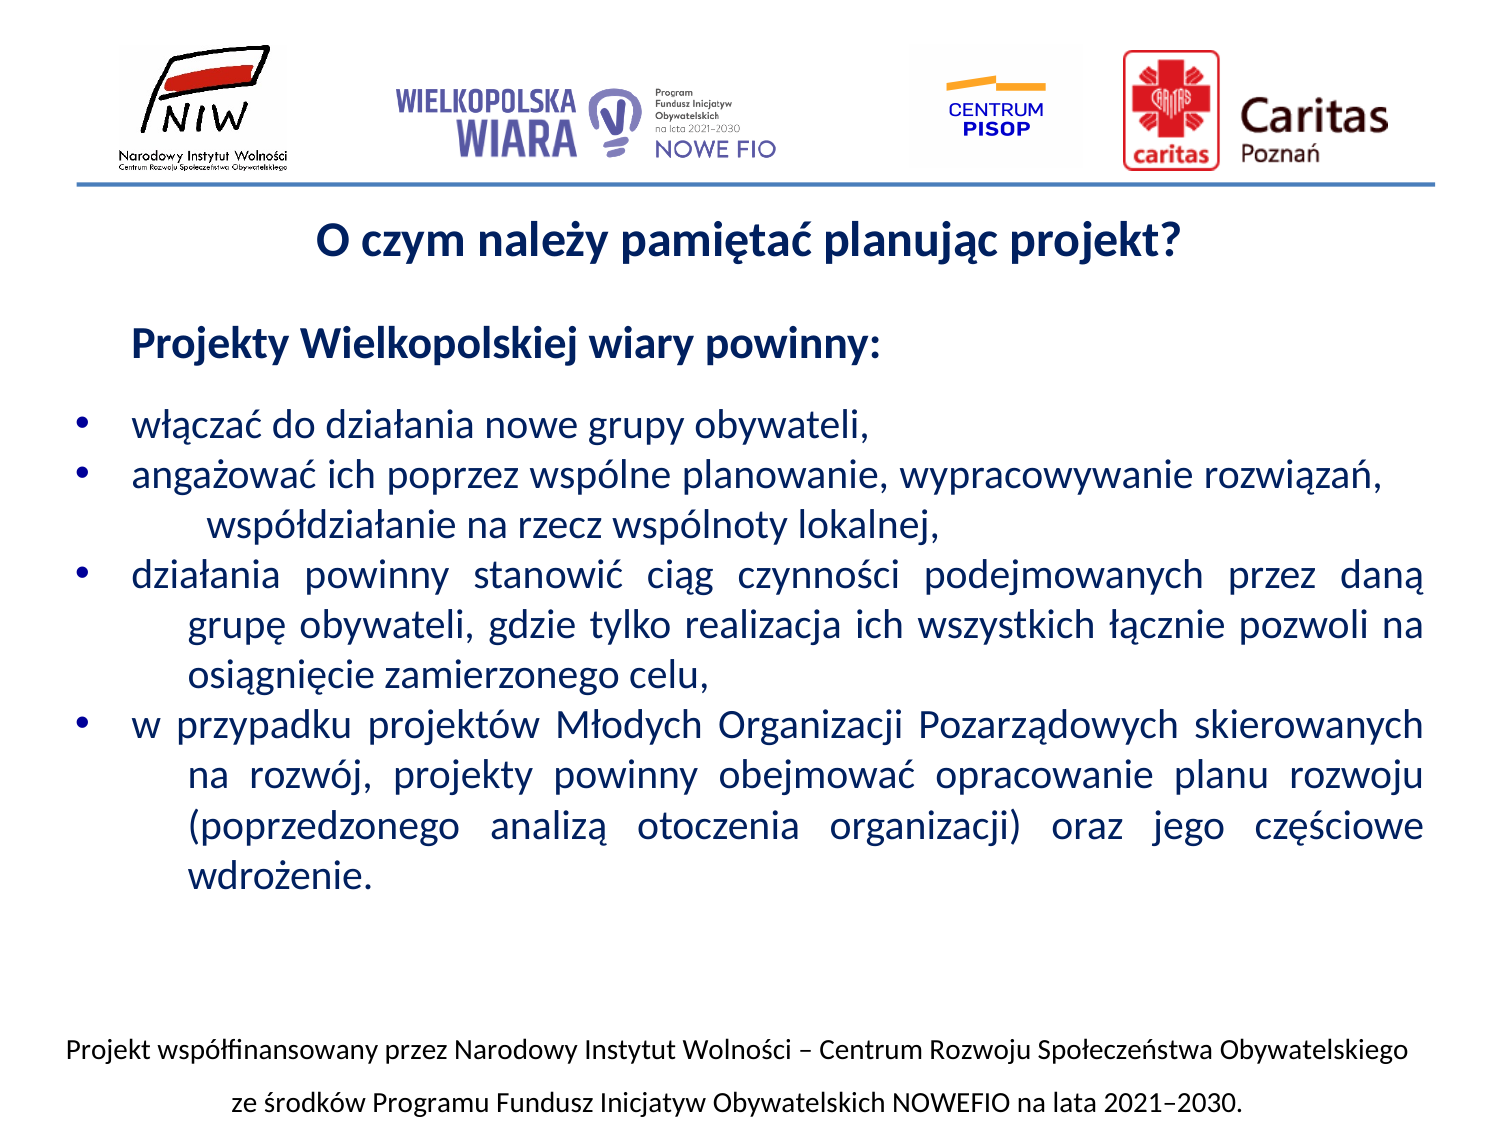

# O czym należy pamiętać planując projekt?
Projekty Wielkopolskiej wiary powinny:
włączać do działania nowe grupy obywateli,
angażować ich poprzez wspólne planowanie, wypracowywanie rozwiązań, współdziałanie na rzecz wspólnoty lokalnej,
działania powinny stanowić ciąg czynności podejmowanych przez daną grupę obywateli, gdzie tylko realizacja ich wszystkich łącznie pozwoli na osiągnięcie zamierzonego celu,
w przypadku projektów Młodych Organizacji Pozarządowych skierowanych na rozwój, projekty powinny obejmować opracowanie planu rozwoju (poprzedzonego analizą otoczenia organizacji) oraz jego częściowe wdrożenie.